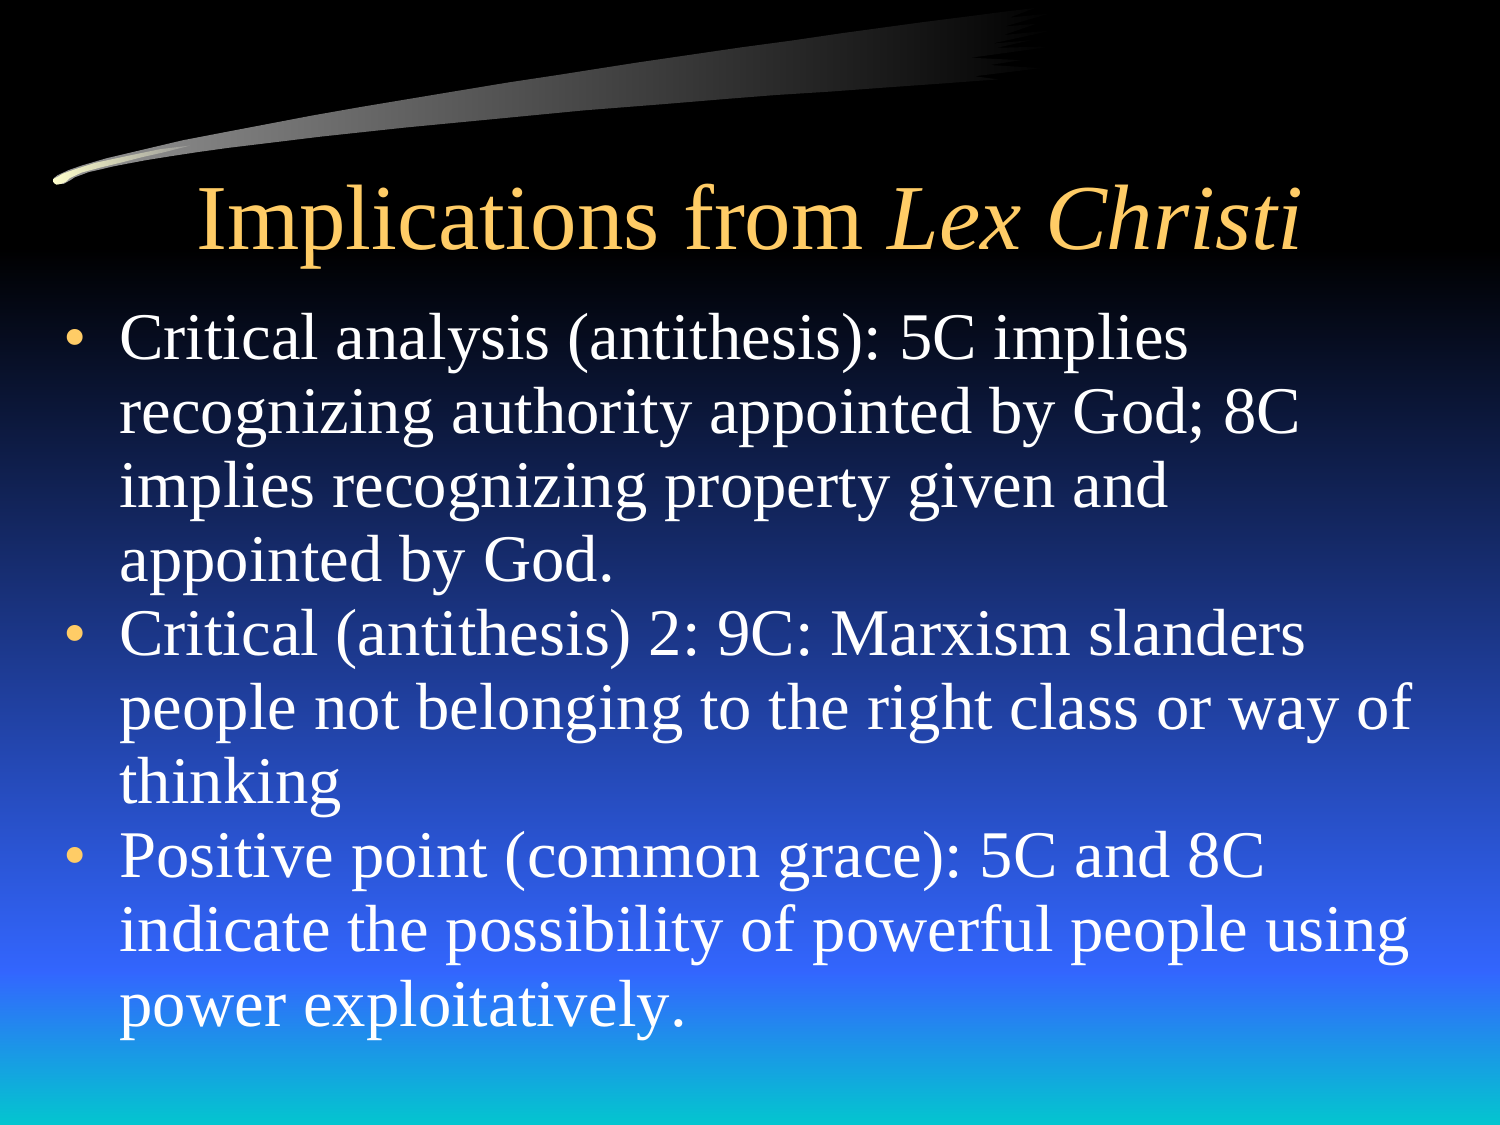

# Implications from Lex Christi
Critical analysis (antithesis): 5C implies recognizing authority appointed by God; 8C implies recognizing property given and appointed by God.
Critical (antithesis) 2: 9C: Marxism slanders people not belonging to the right class or way of thinking
Positive point (common grace): 5C and 8C indicate the possibility of powerful people using power exploitatively.